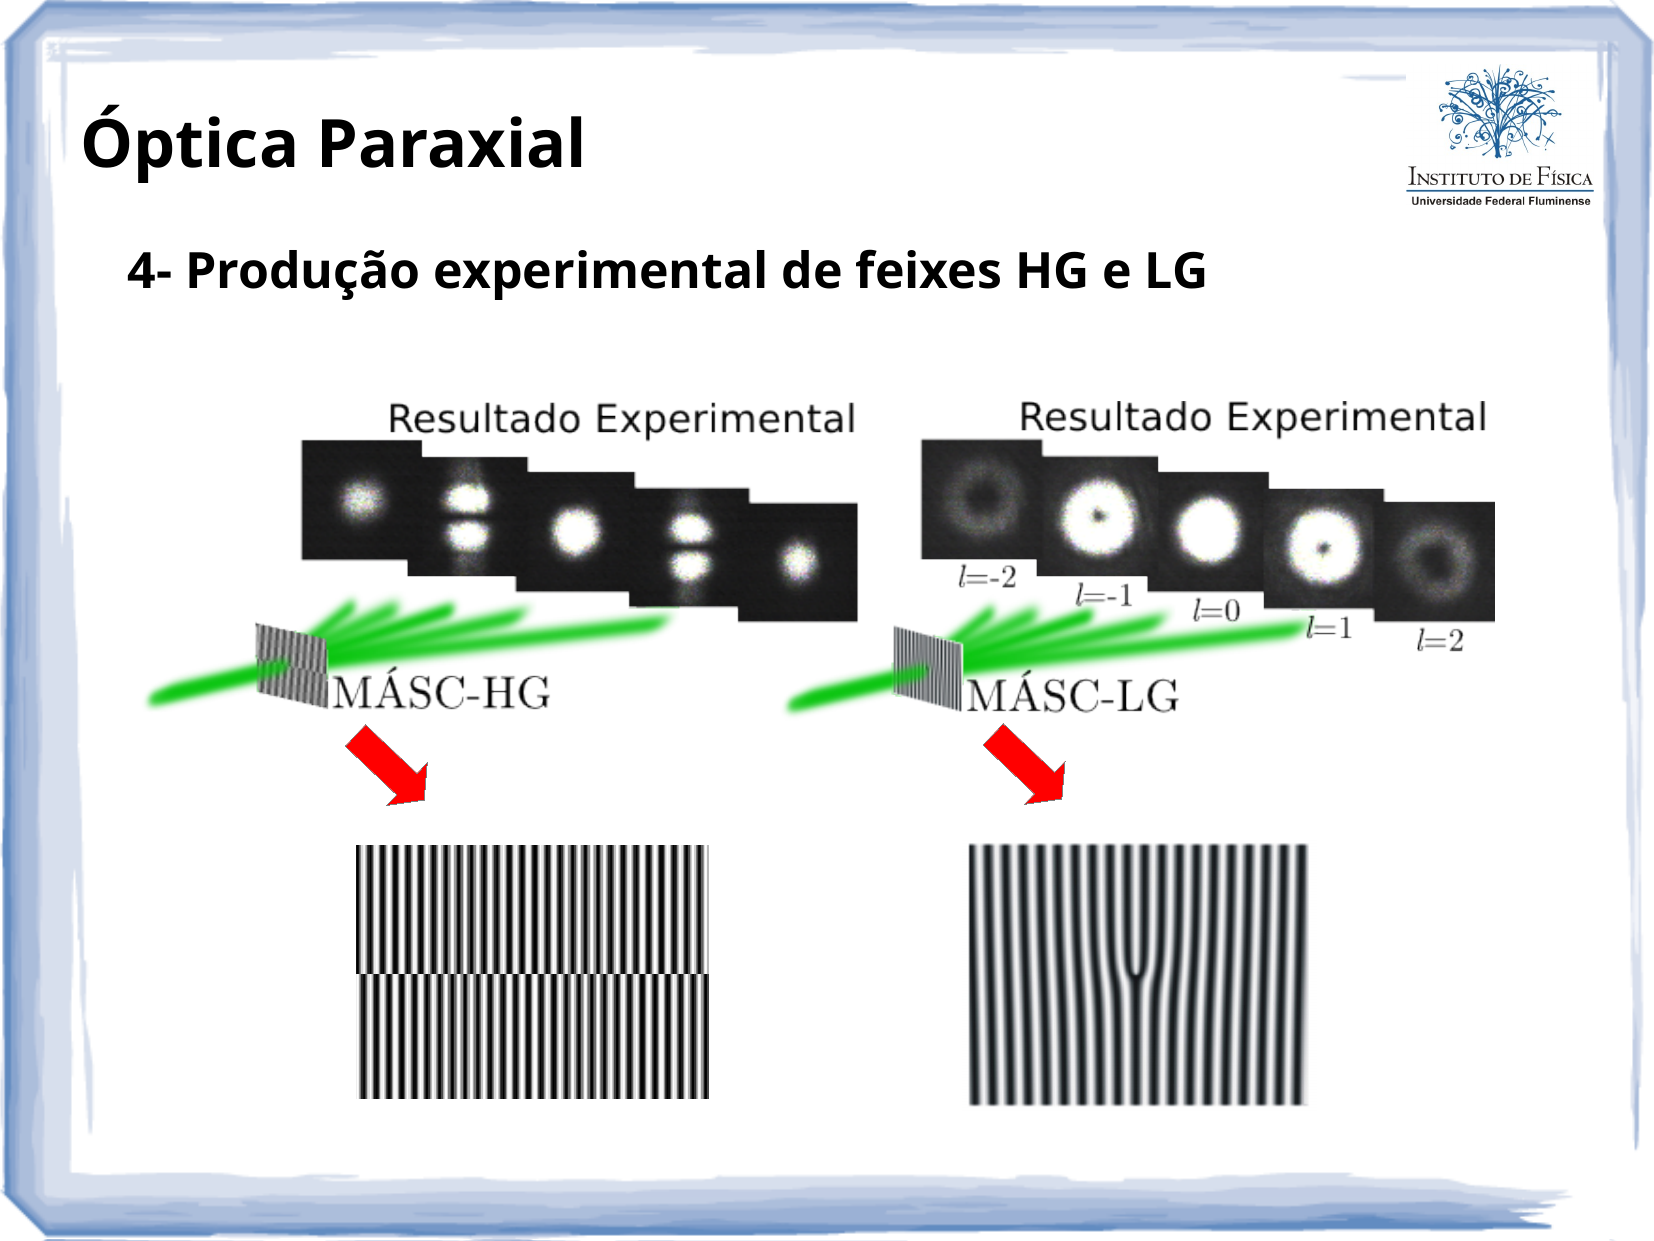

Óptica Paraxial
4- Produção experimental de feixes HG e LG